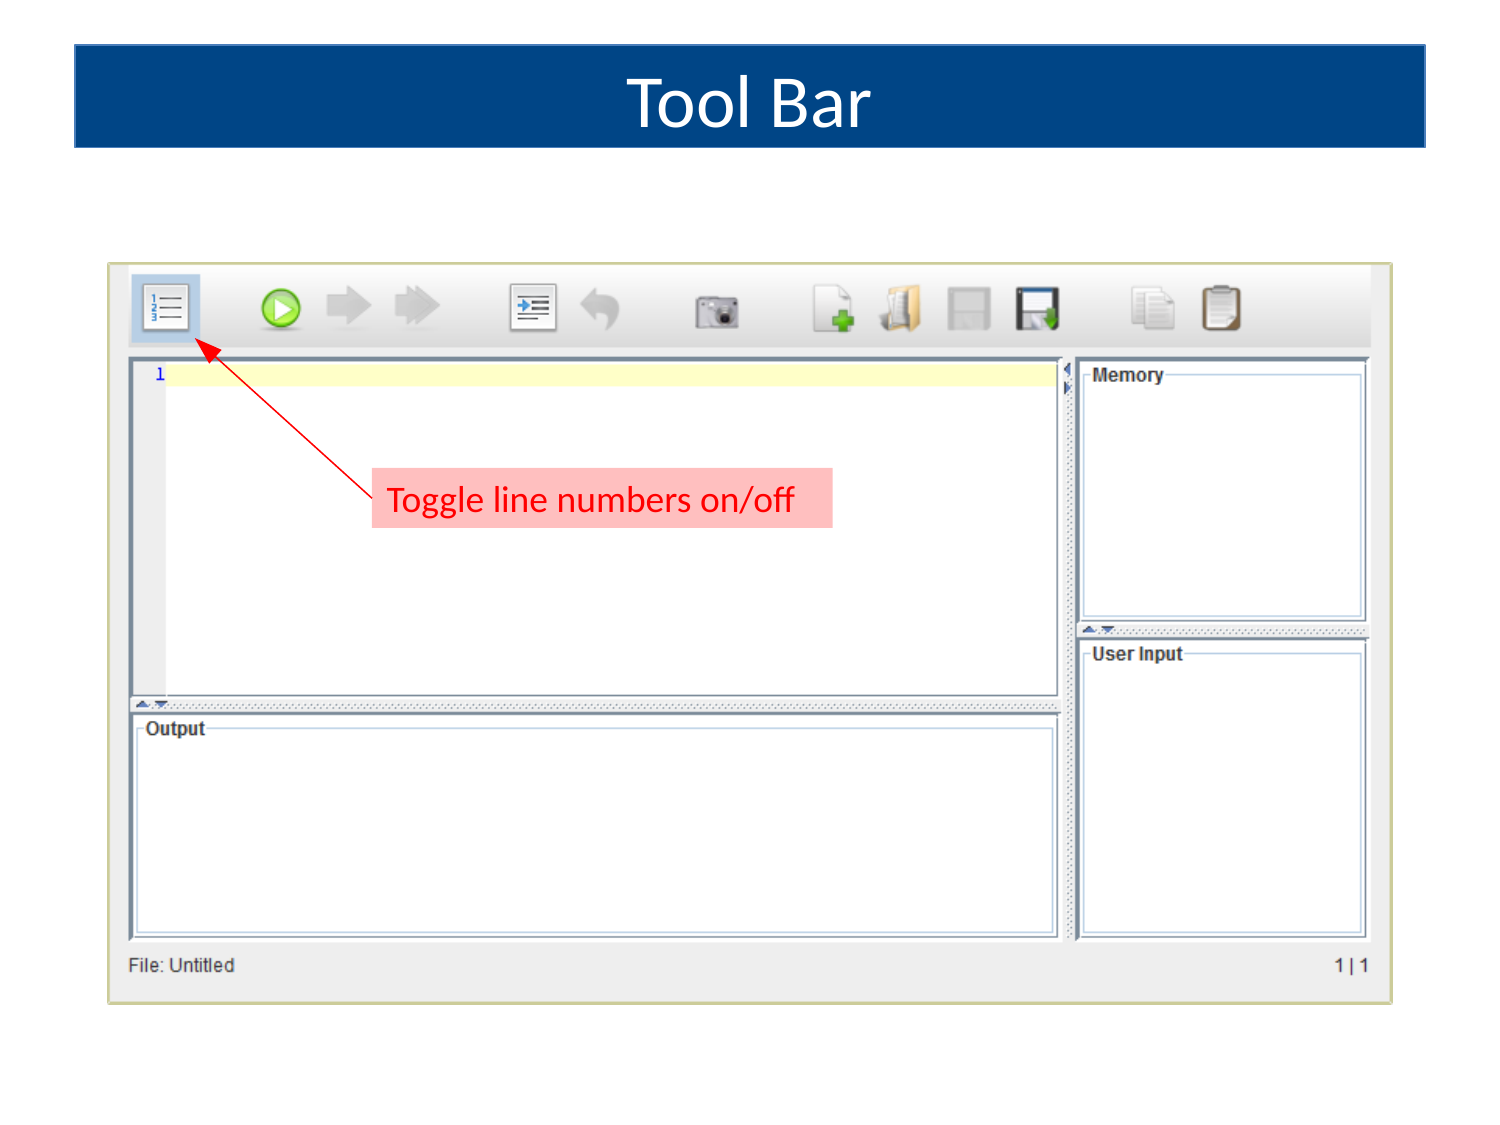

# Tool Bar
Toggle line numbers on/off